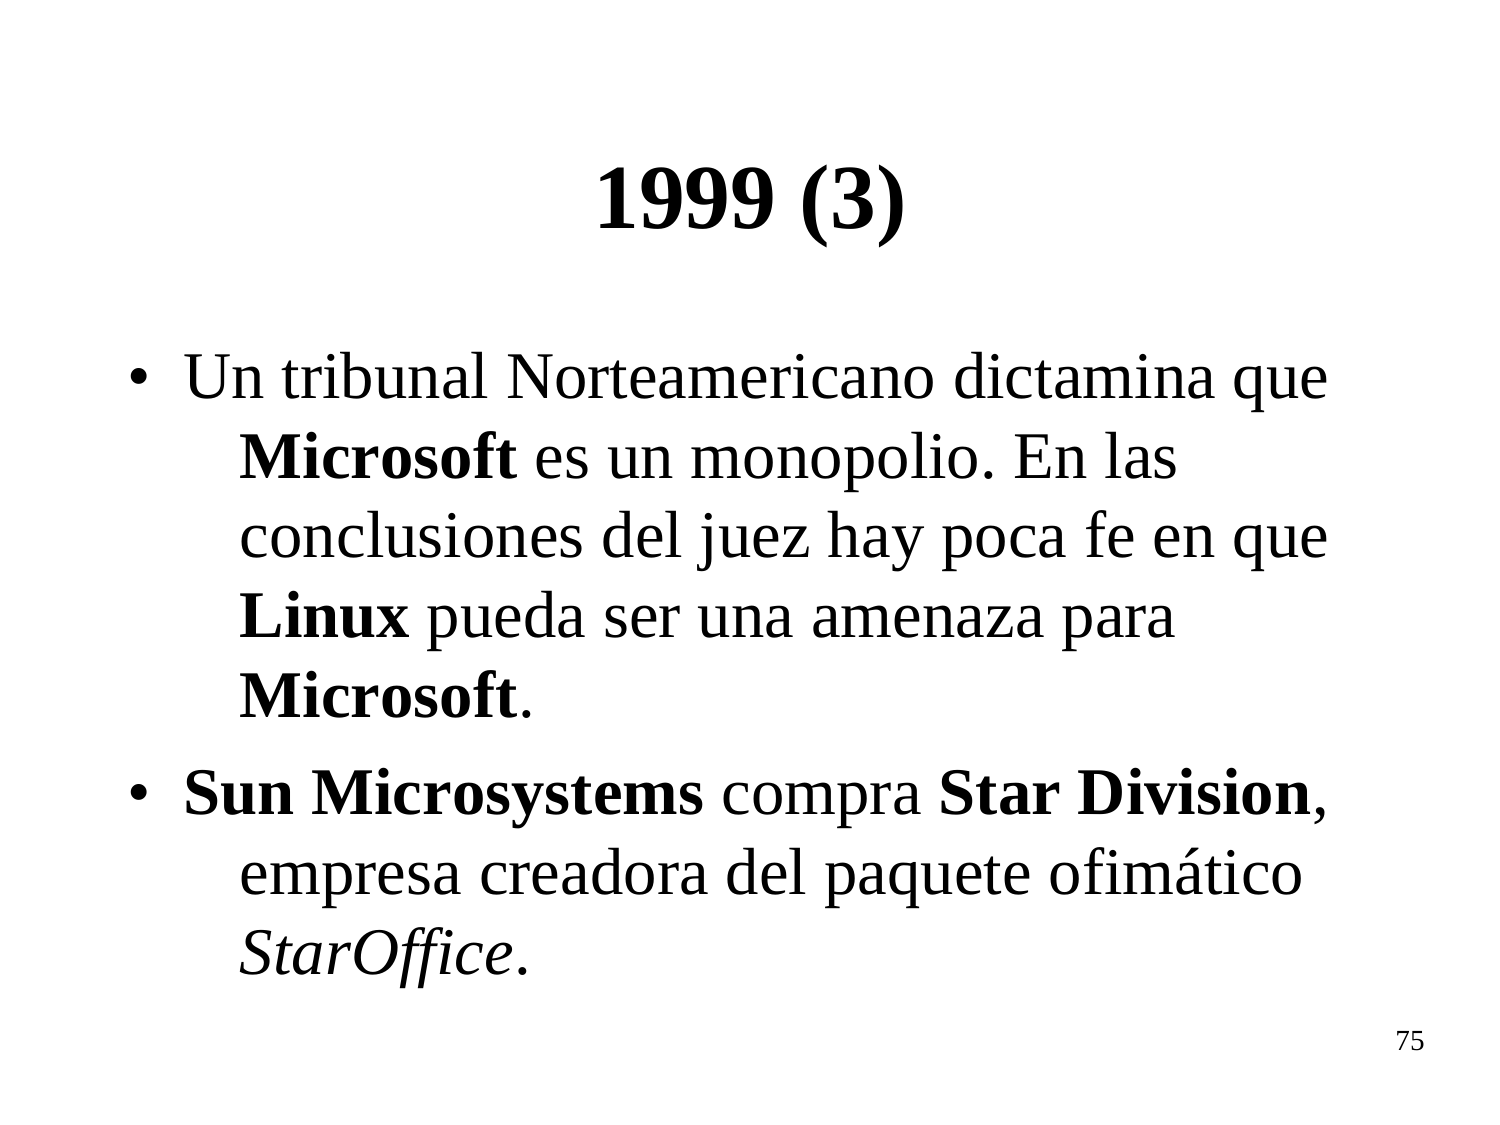

# 1999 (3)
Un tribunal Norteamericano dictamina que Microsoft es un monopolio. En las conclusiones del juez hay poca fe en que Linux pueda ser una amenaza para Microsoft.
Sun Microsystems compra Star Division, empresa creadora del paquete ofimático StarOffice.
75